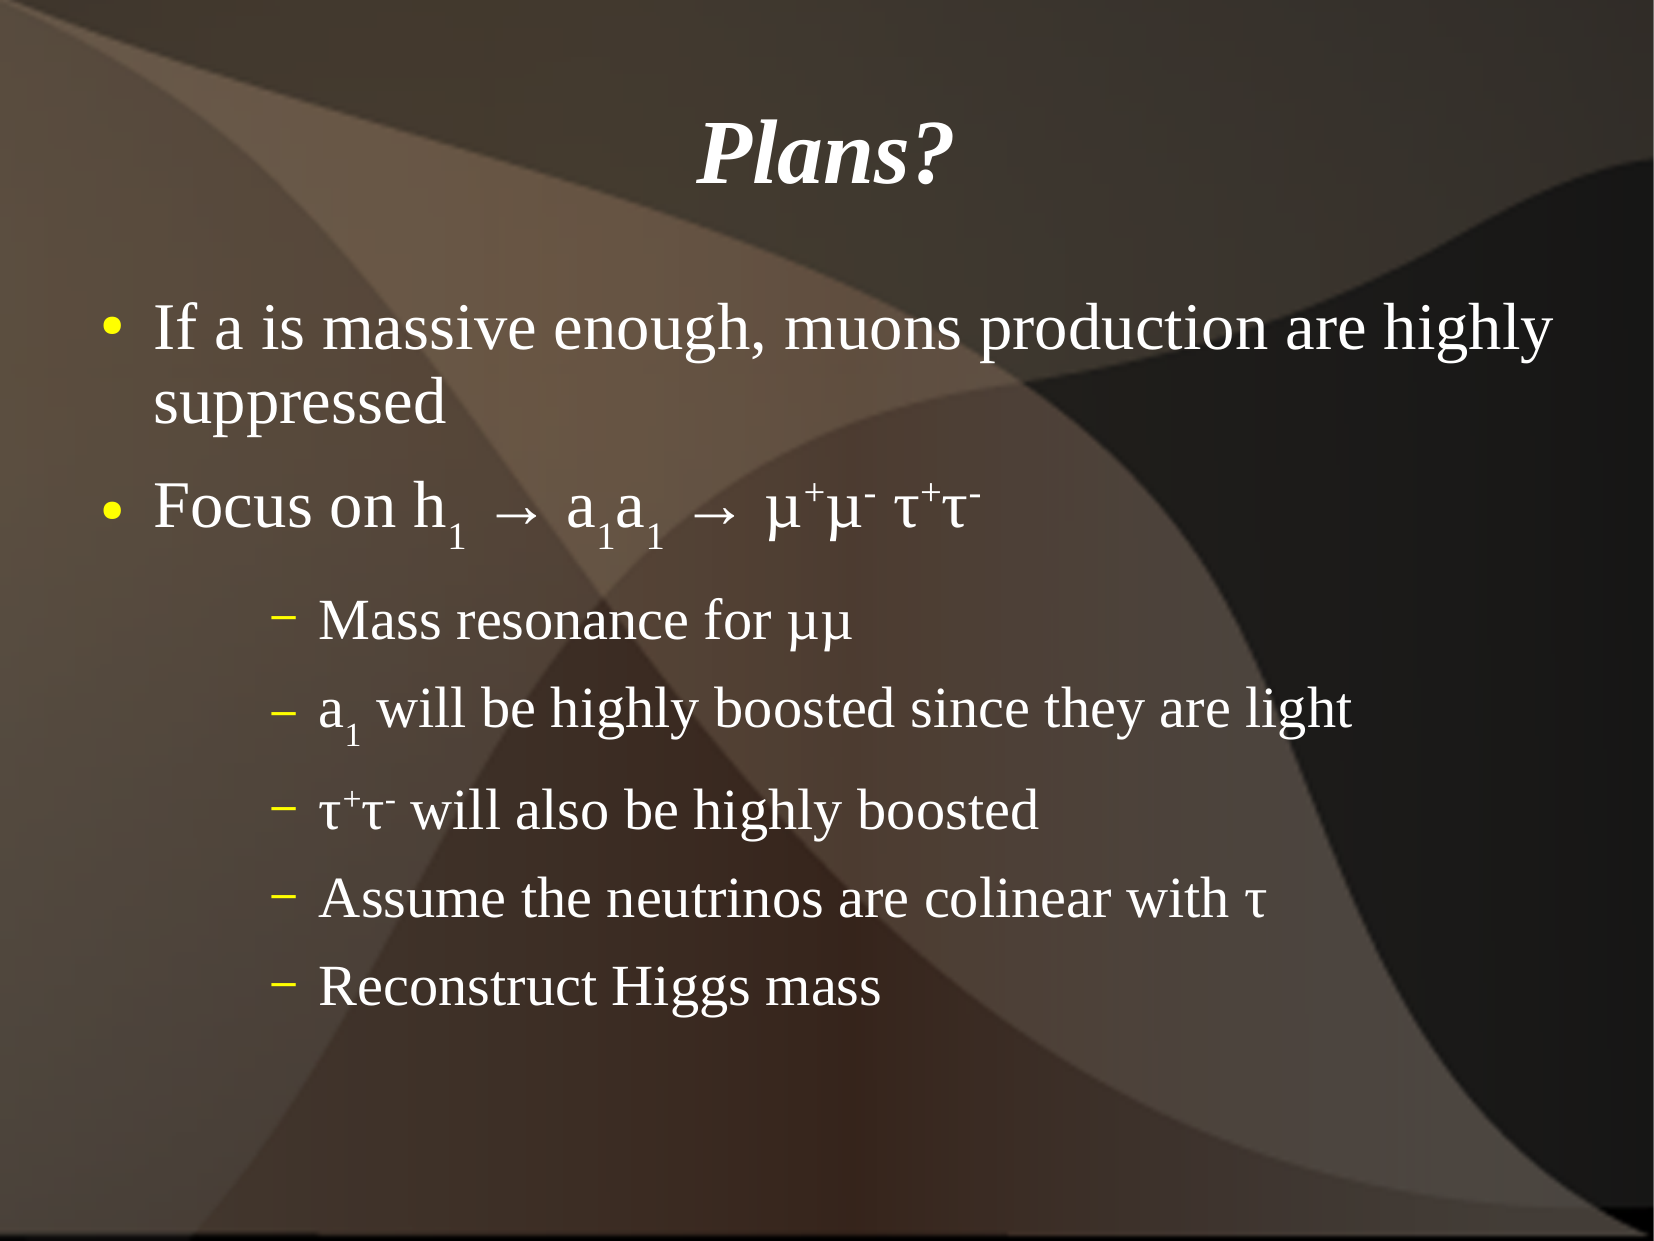

# Plans?
If a is massive enough, muons production are highly suppressed
Focus on h1 → a1a1 → µ+µ- τ+τ-
Mass resonance for µµ
a1 will be highly boosted since they are light
τ+τ- will also be highly boosted
Assume the neutrinos are colinear with τ
Reconstruct Higgs mass